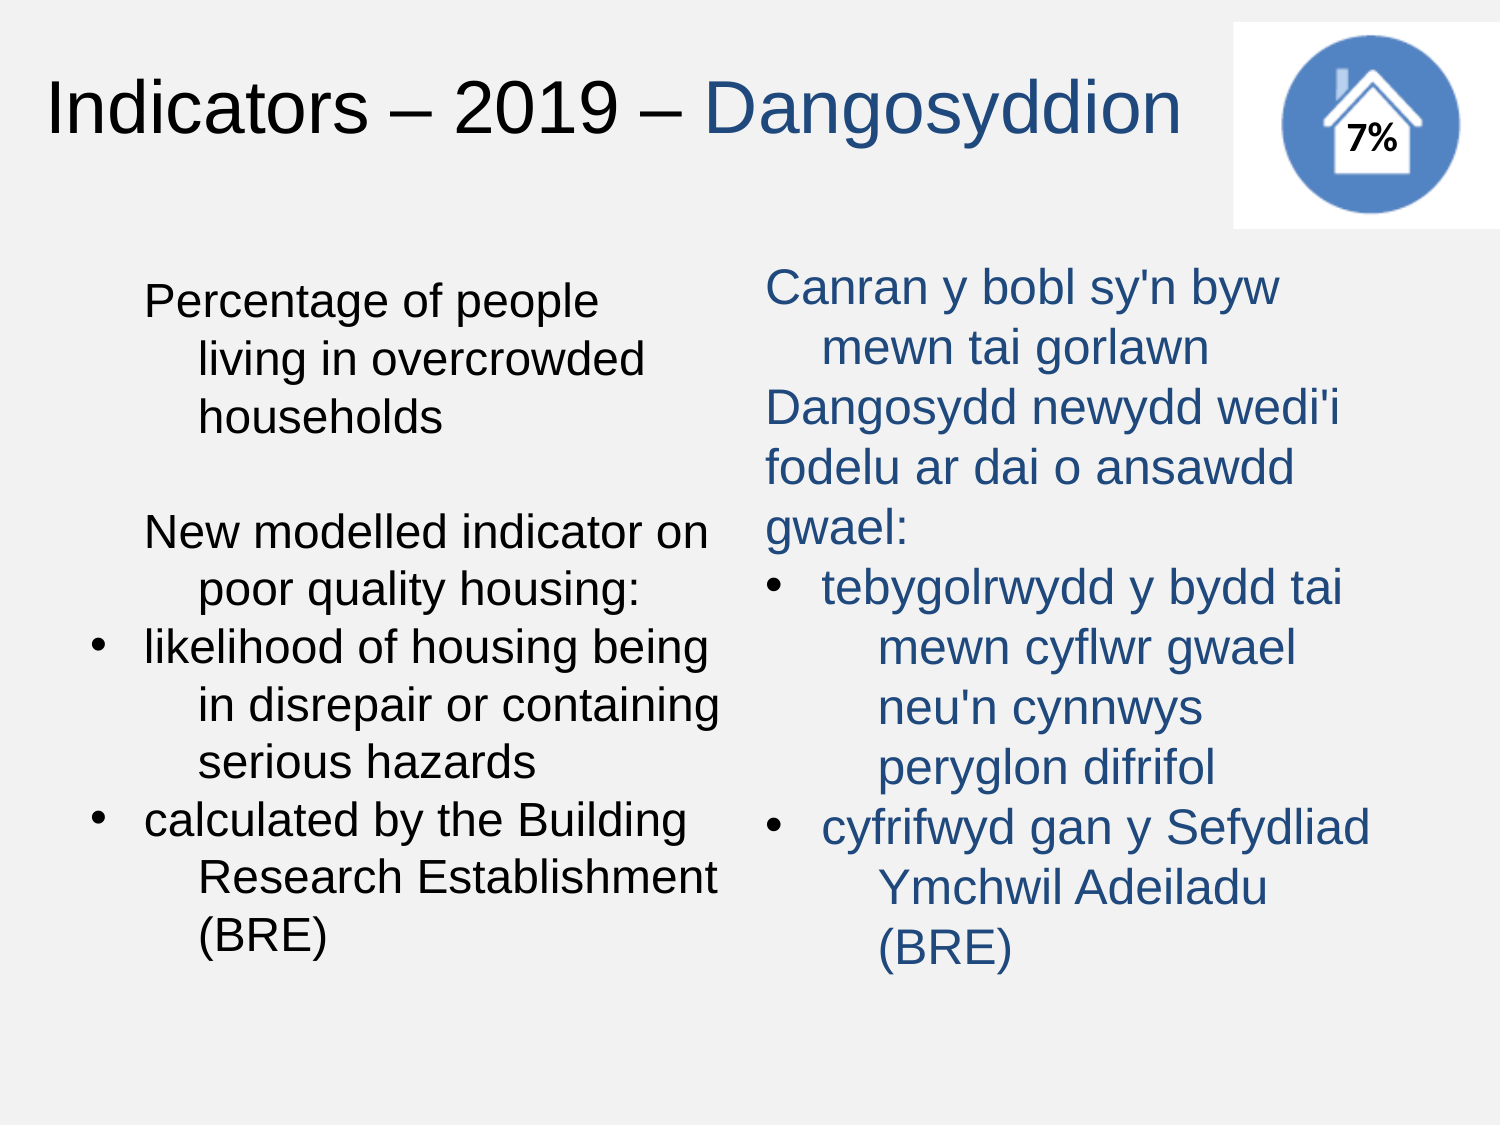

7%
Indicators – 2019 – Dangosyddion
Canran y bobl sy'n byw mewn tai gorlawn
Dangosydd newydd wedi'i fodelu ar dai o ansawdd gwael:
tebygolrwydd y bydd tai mewn cyflwr gwael neu'n cynnwys peryglon difrifol
cyfrifwyd gan y Sefydliad Ymchwil Adeiladu (BRE)
# Percentage of people living in overcrowded households
New modelled indicator on poor quality housing:
likelihood of housing being in disrepair or containing serious hazards
calculated by the Building Research Establishment (BRE)